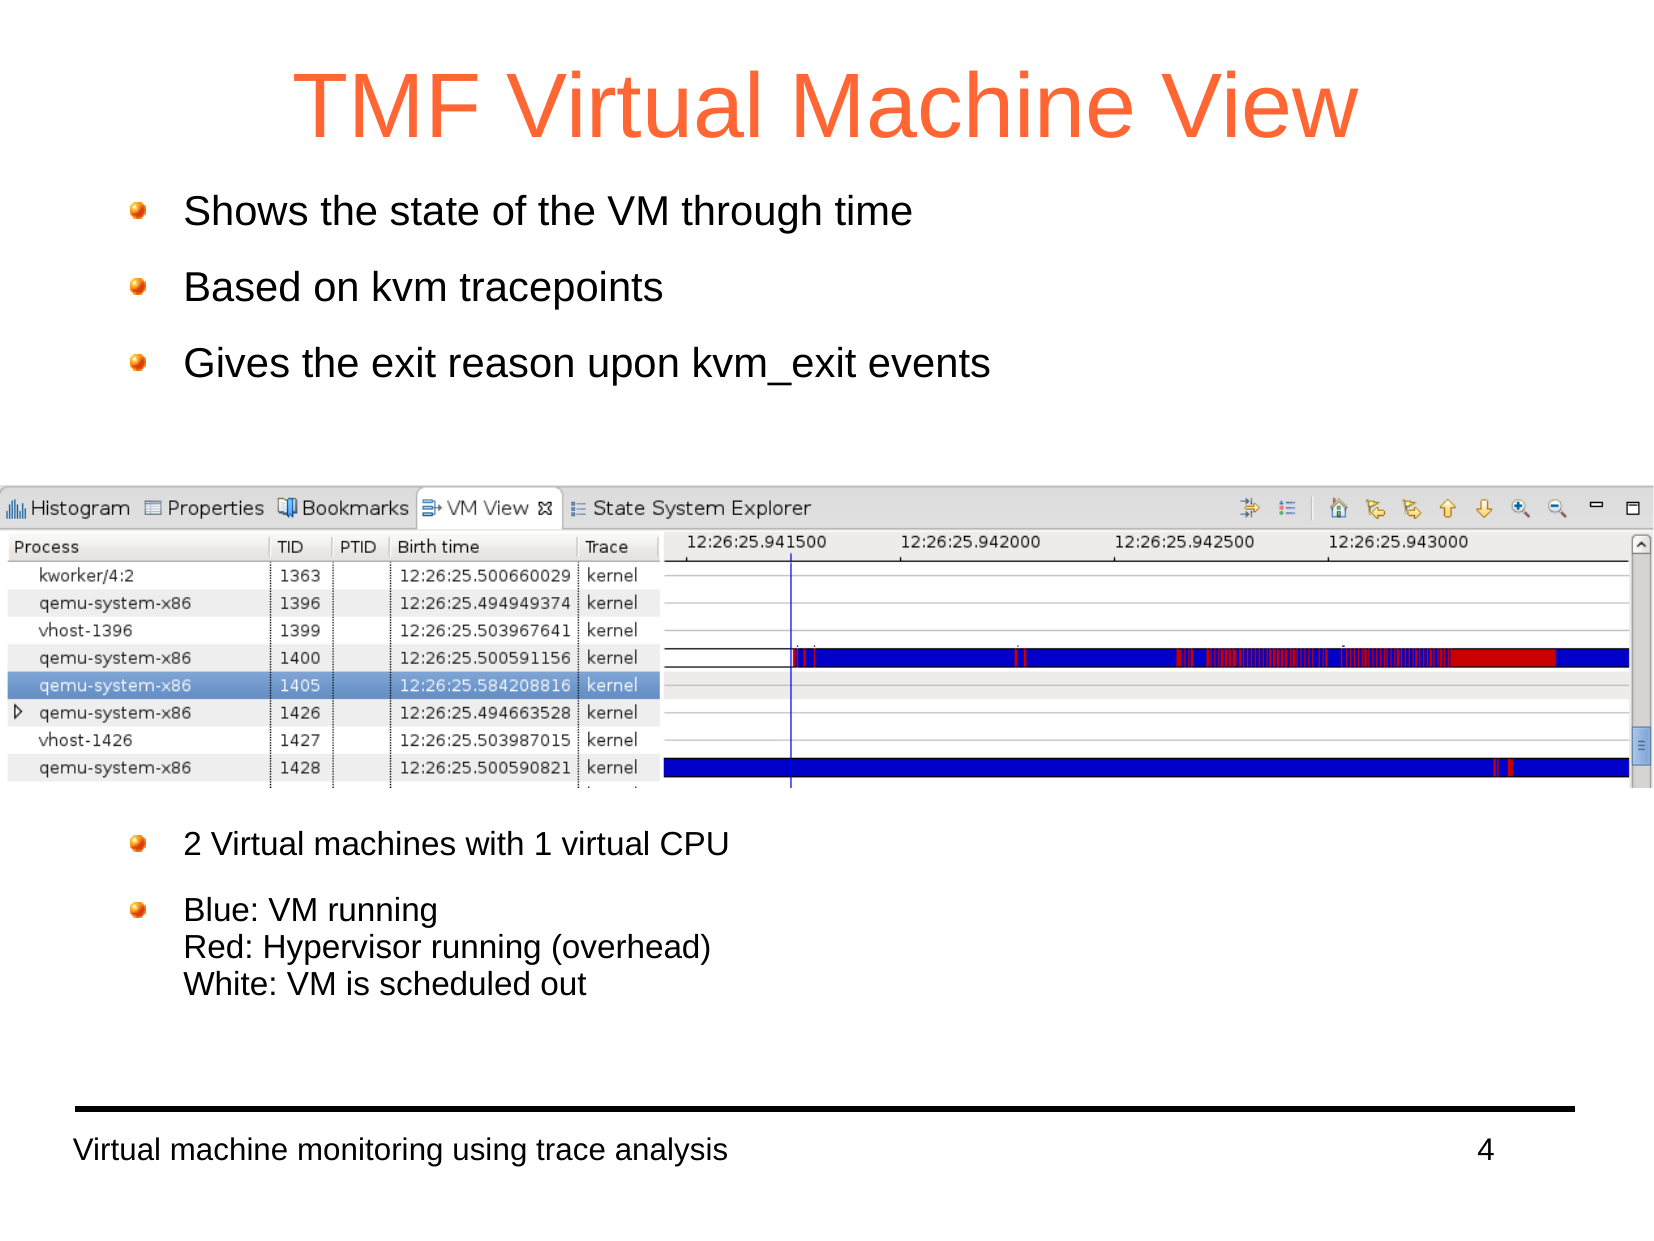

# TMF Virtual Machine View
Shows the state of the VM through time
Based on kvm tracepoints
Gives the exit reason upon kvm_exit events
2 Virtual machines with 1 virtual CPU
Blue: VM running
Red: Hypervisor running (overhead)
White: VM is scheduled out